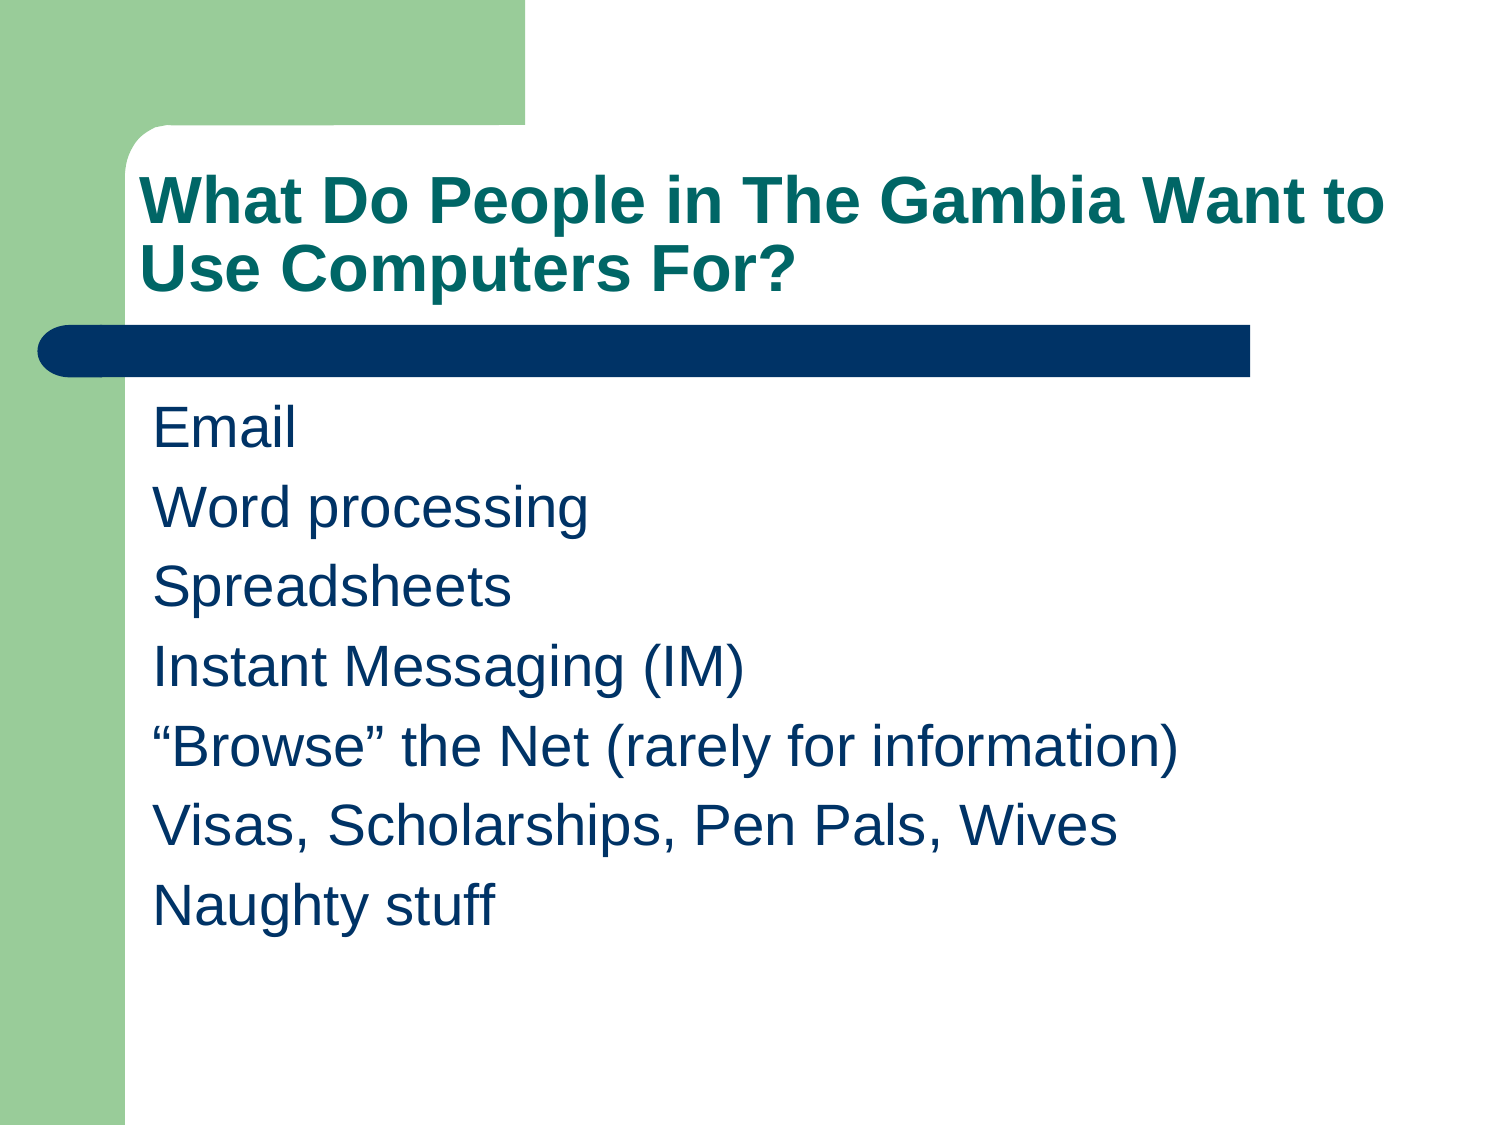

# What Do People in The Gambia Want to Use Computers For?
Email
Word processing
Spreadsheets
Instant Messaging (IM)
“Browse” the Net (rarely for information)
Visas, Scholarships, Pen Pals, Wives
Naughty stuff